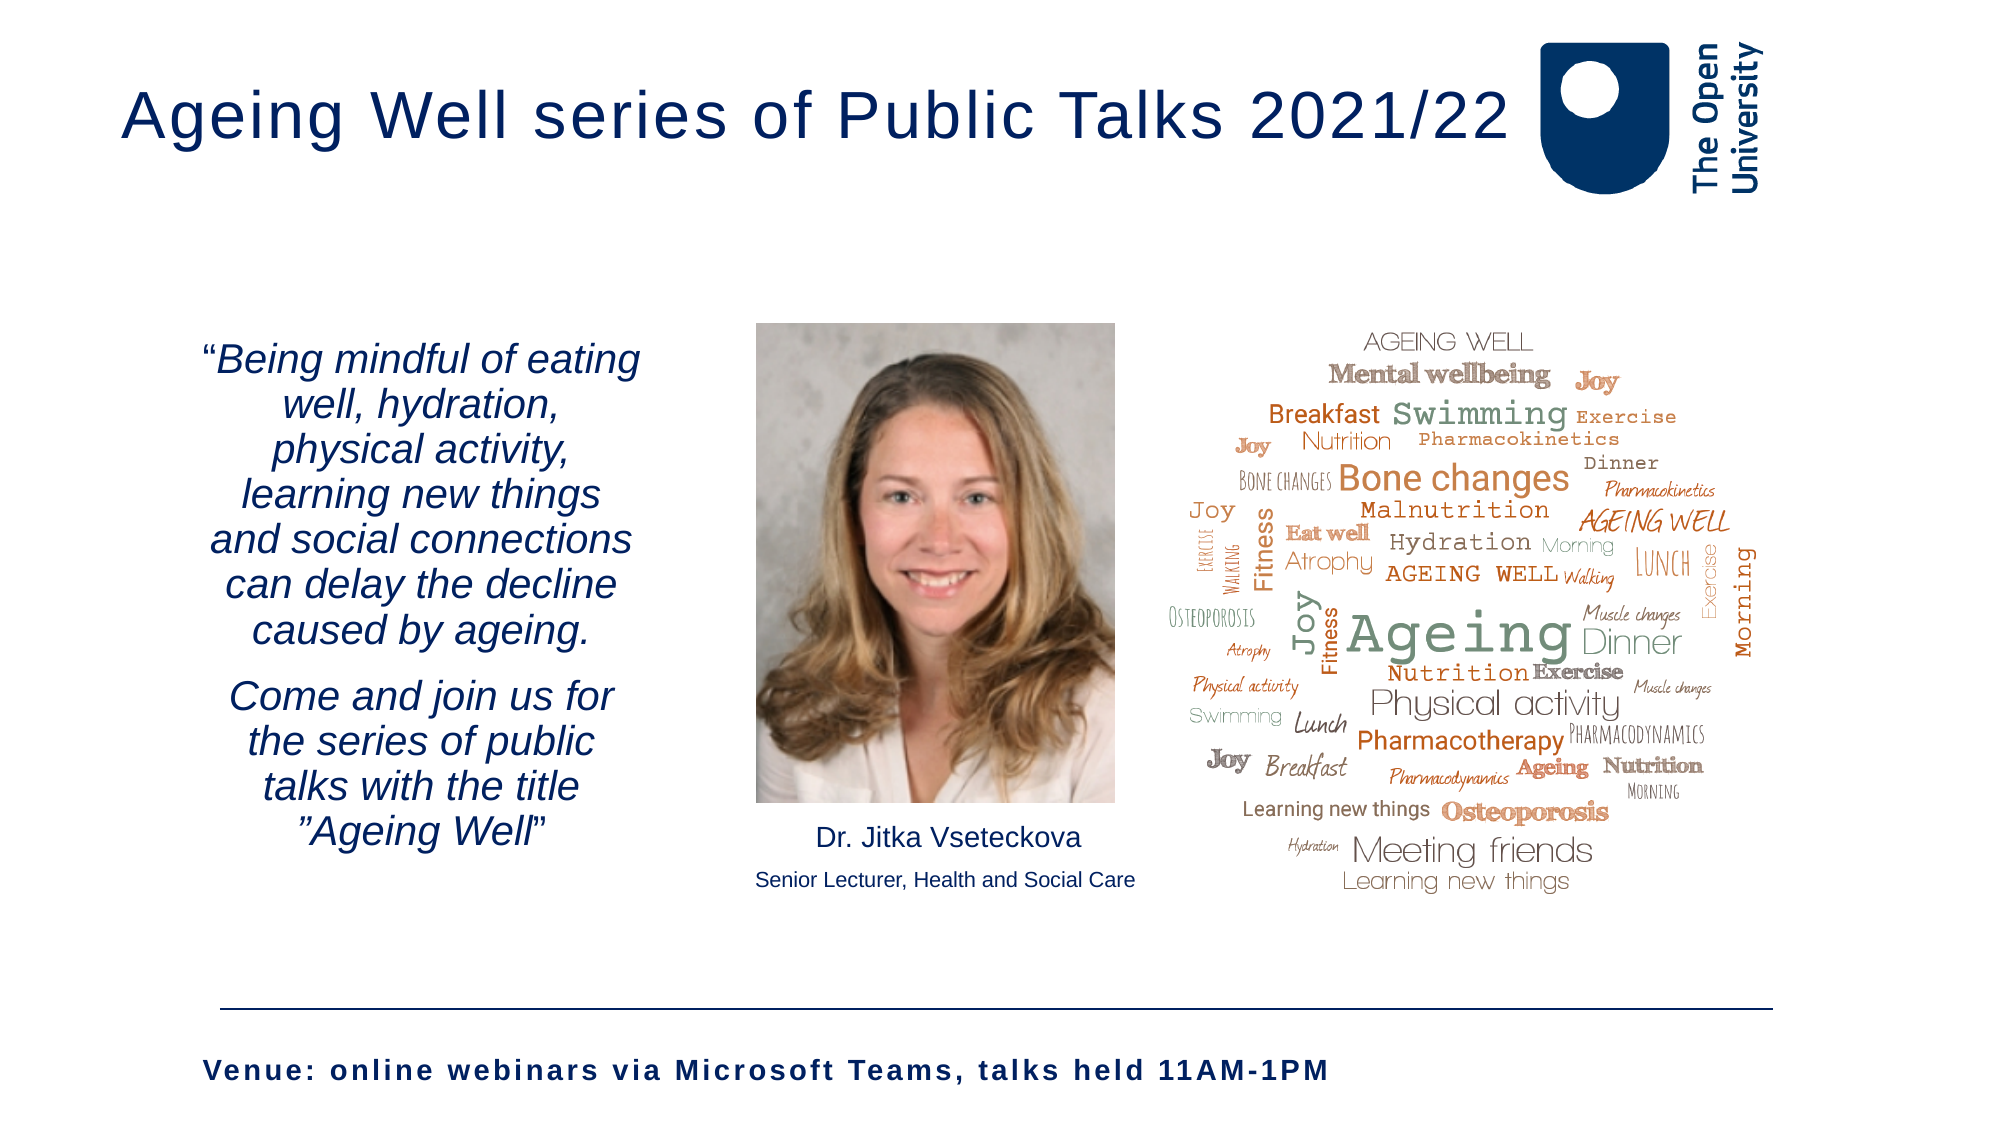

# Ageing Well series of Public Talks 2021/22
“Being mindful of eating well, hydration, physical activity, learning new things and social connections can delay the decline caused by ageing.
Come and join us for the series of public talks with the title ”Ageing Well”
Dr. Jitka Vseteckova
Senior Lecturer, Health and Social Care
Venue: online webinars via Microsoft Teams, talks held 11AM-1PM